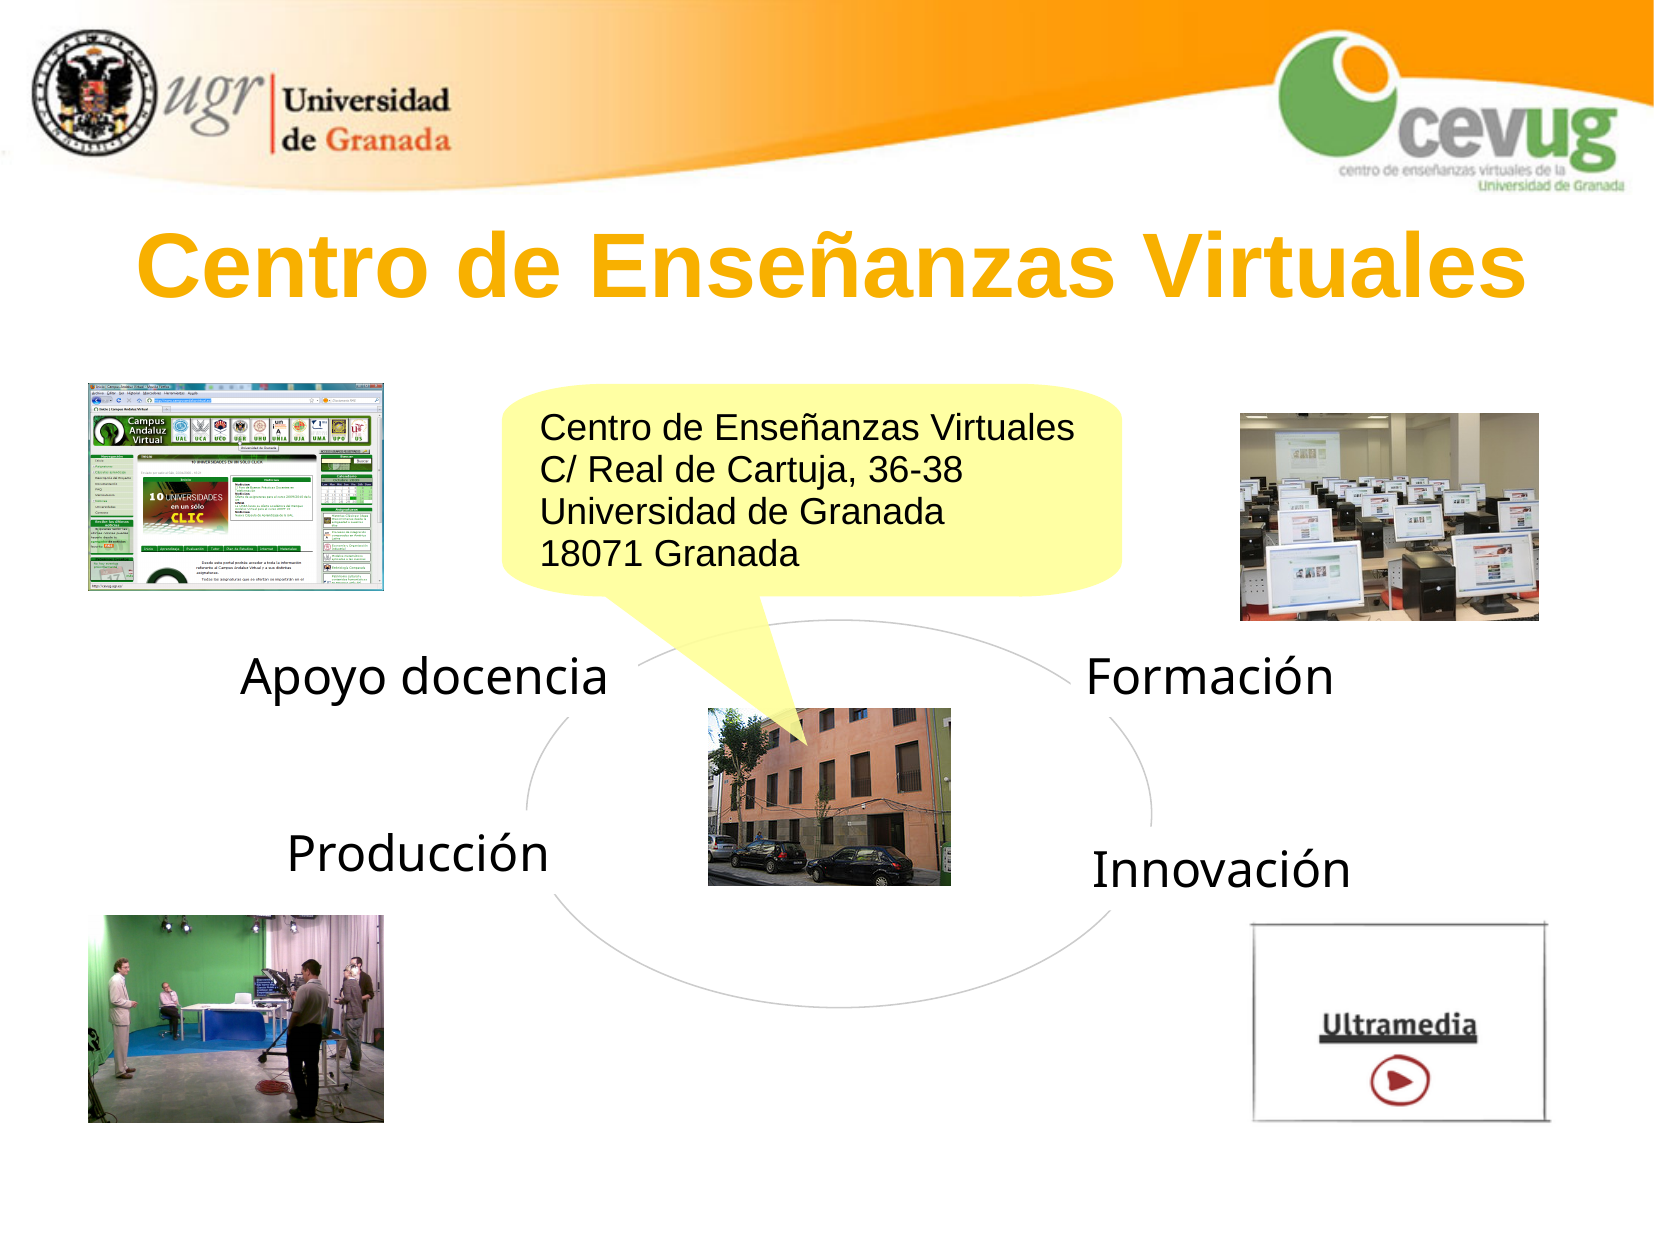

# Centro de Enseñanzas Virtuales
Centro de Enseñanzas Virtuales
C/ Real de Cartuja, 36-38
Universidad de Granada
18071 Granada
Apoyo docencia
Formación
Producción
Innovación